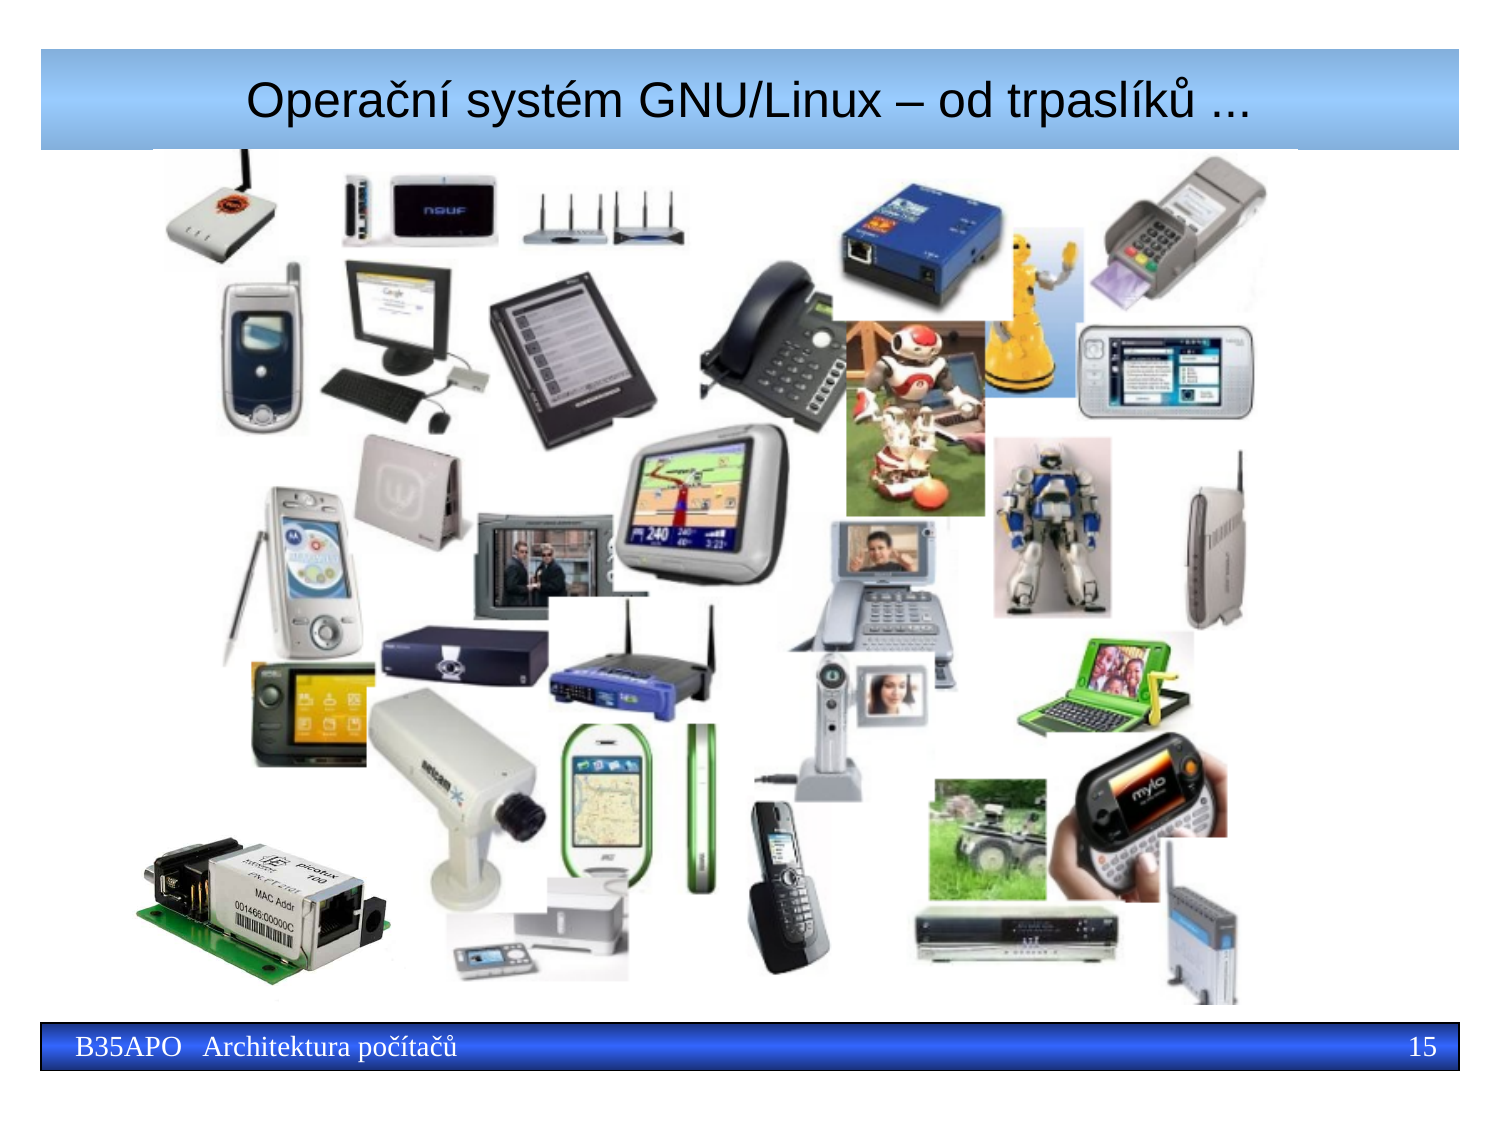

# Operační systém GNU/Linux – od trpaslíků ...
B35APO Architektura počítačů
15